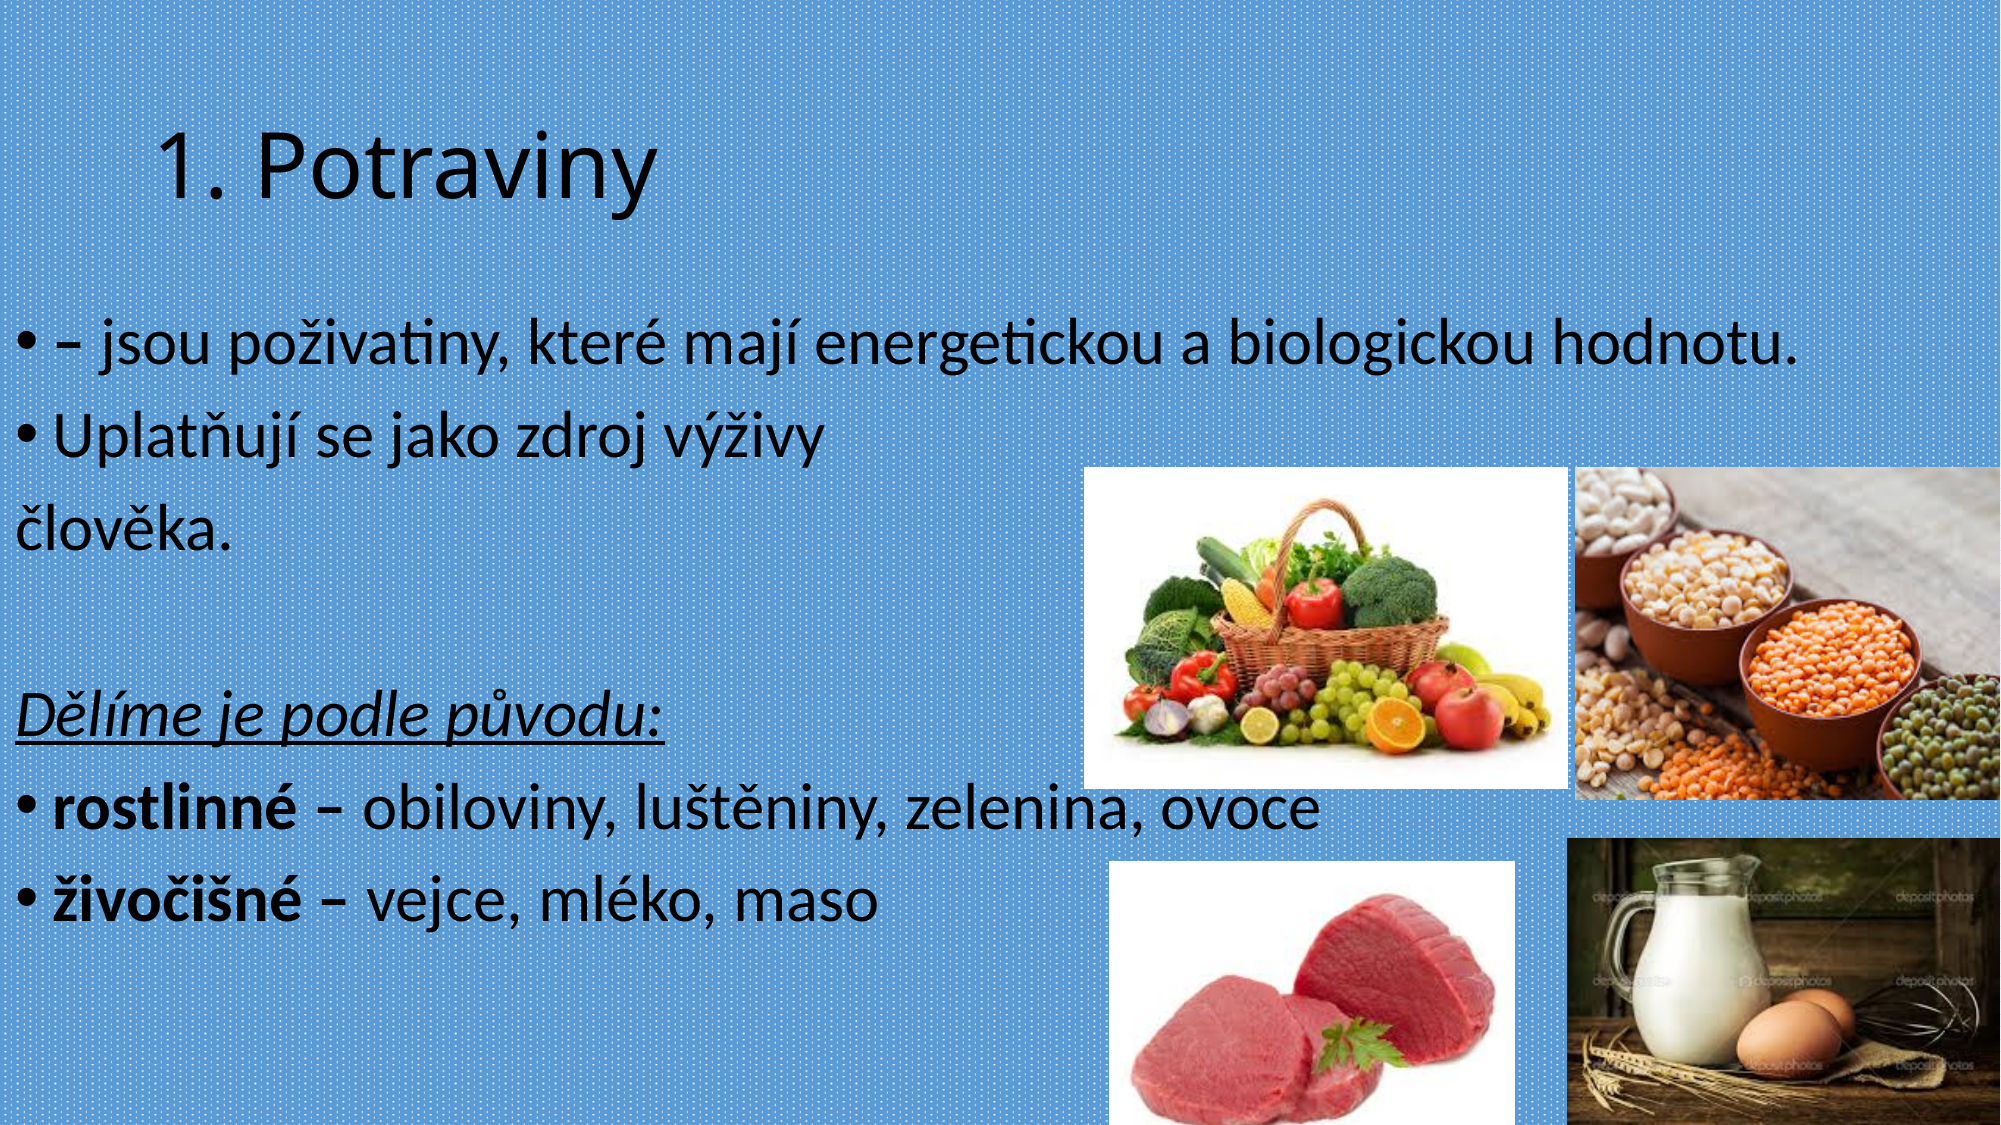

# 1. Potraviny
– jsou poživatiny, které mají energetickou a biologickou hodnotu.
Uplatňují se jako zdroj výživy
člověka.
Dělíme je podle původu:
rostlinné – obiloviny, luštěniny, zelenina, ovoce
živočišné – vejce, mléko, maso